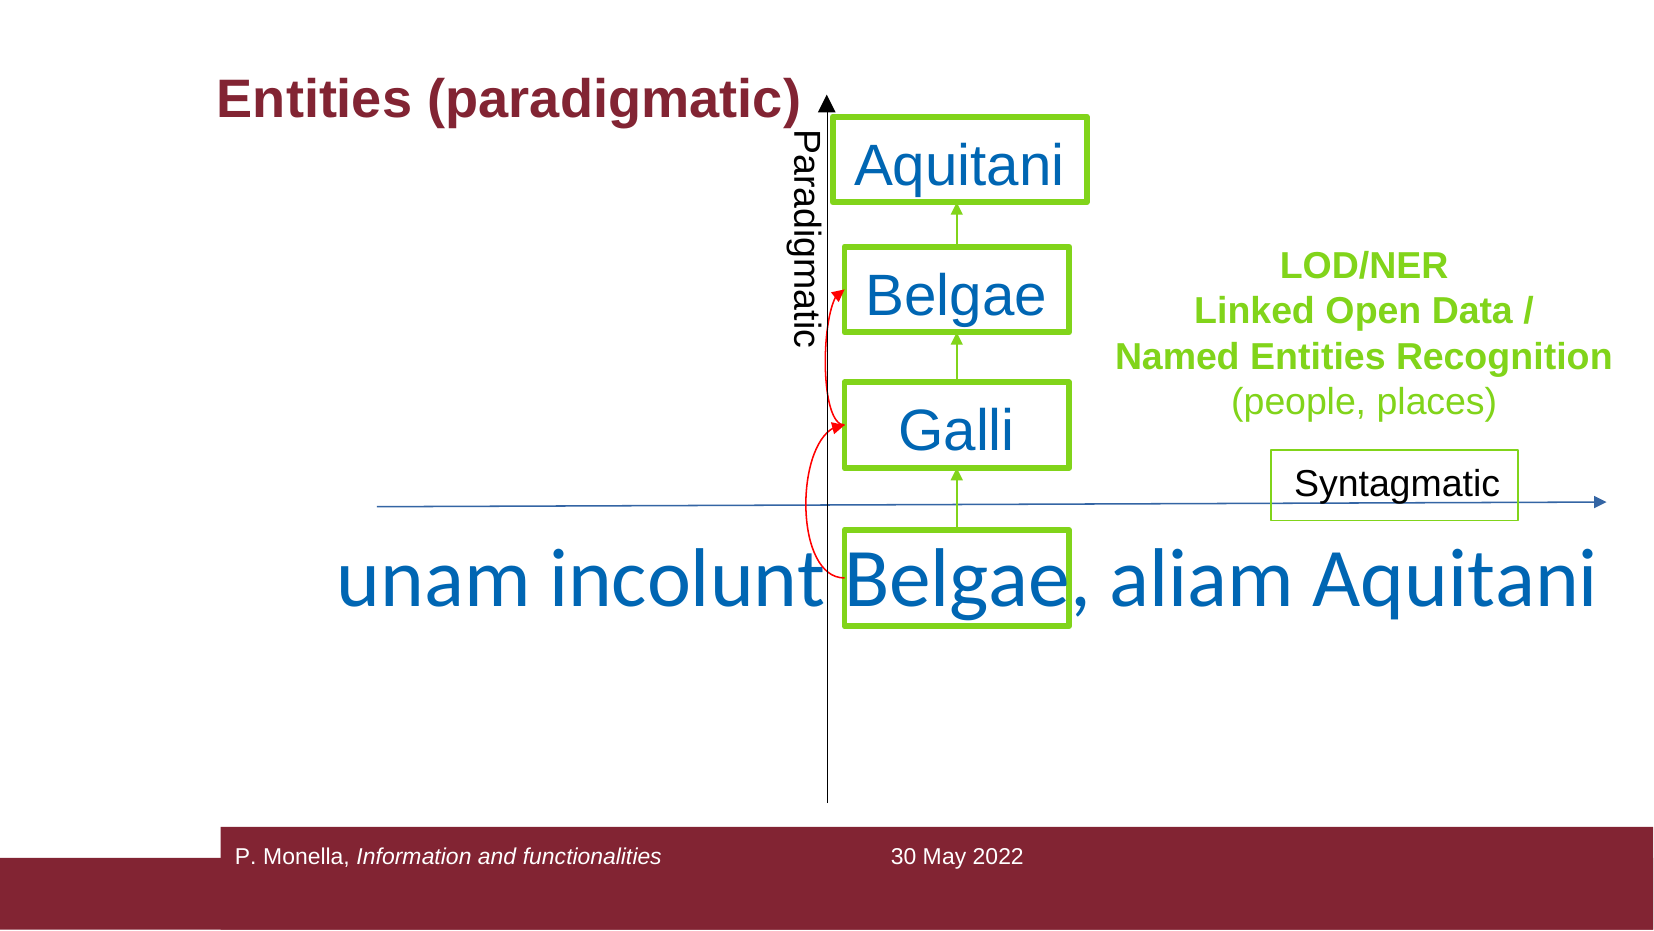

# Entities (paradigmatic)
Aquitani
LOD/NER
Linked Open Data /
Named Entities Recognition
(people, places)
Belgae
 Paradigmatic
Galli
											Syntagmatic
unam incolunt Belgae, aliam Aquitani